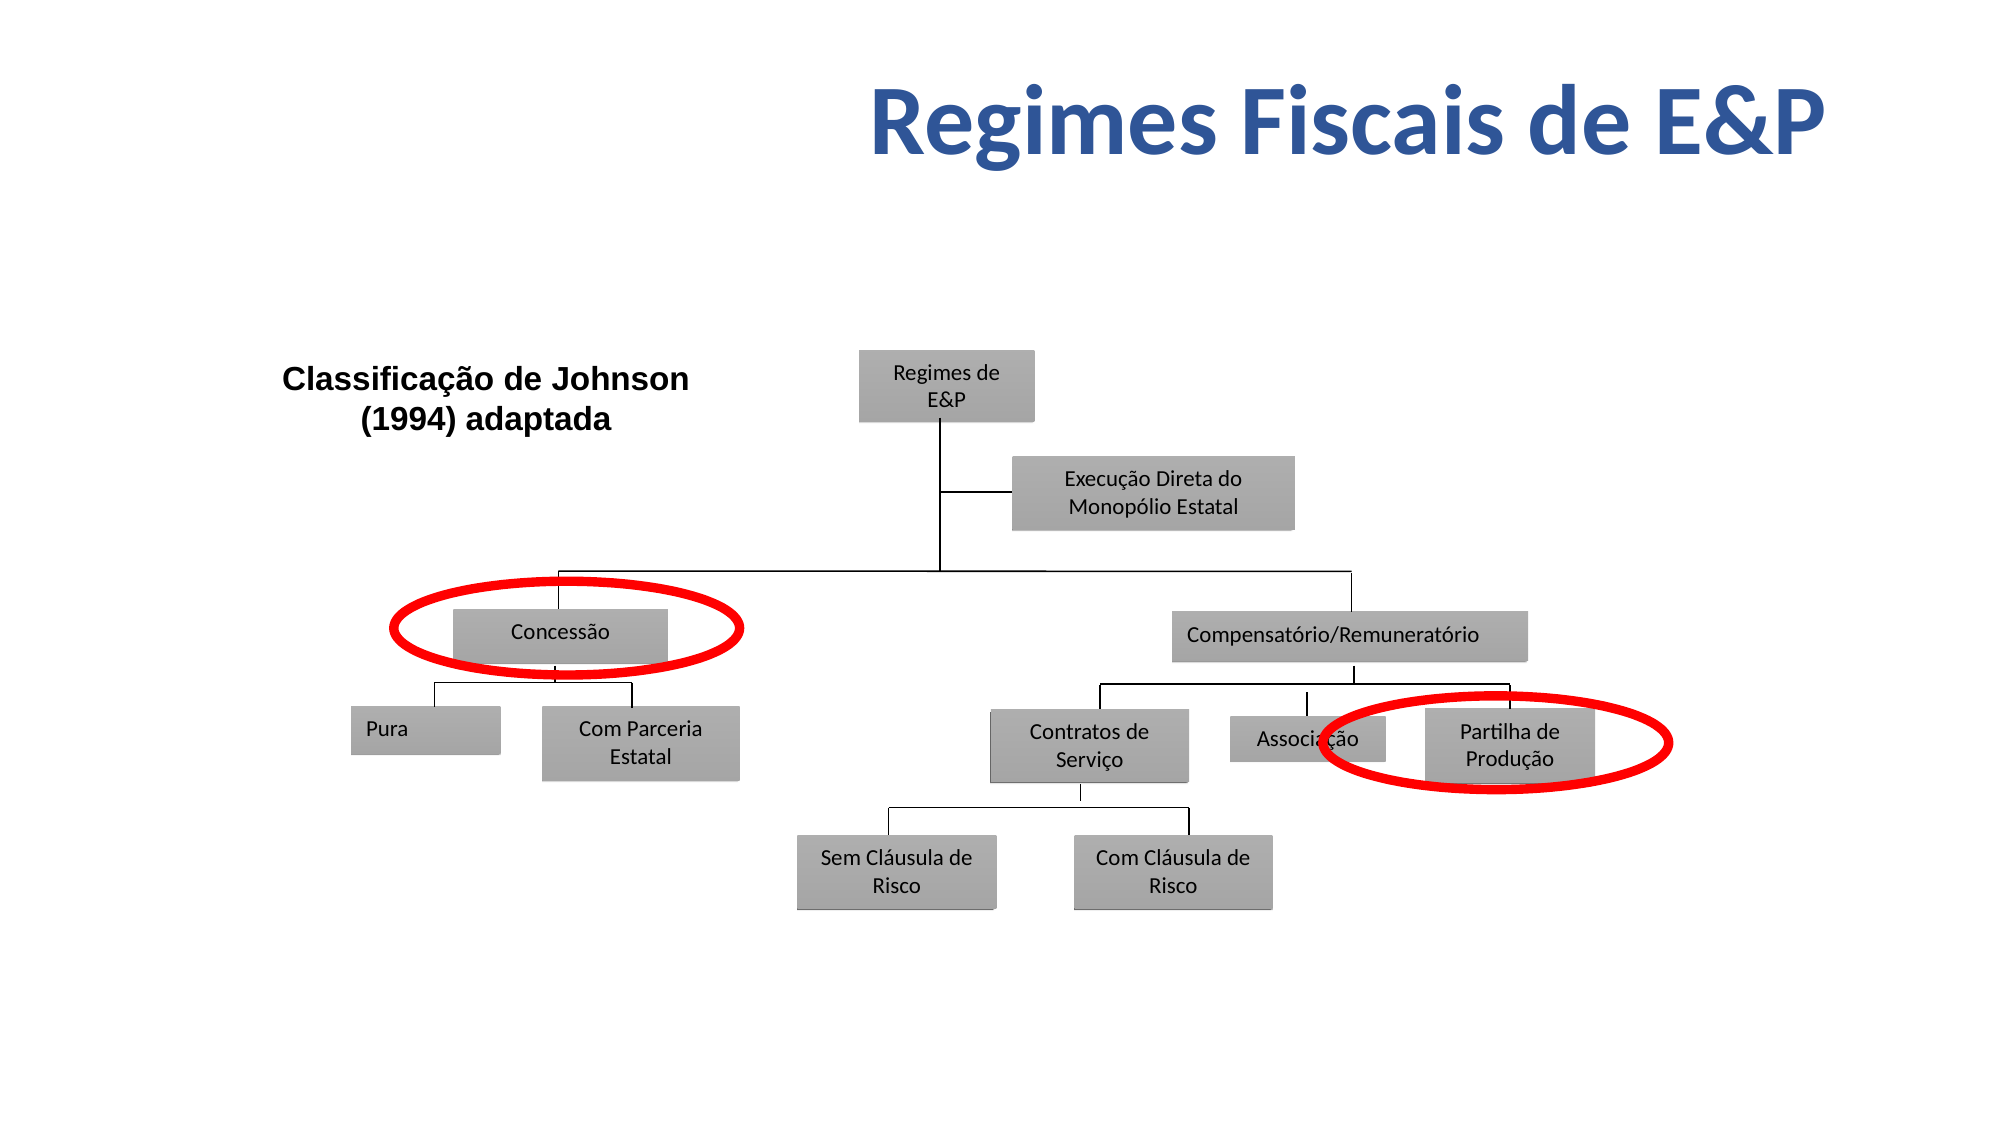

Regimes Fiscais de E&P
Classificação de Johnson (1994) adaptada
Regimes de E&P
Execução Direta do Monopólio Estatal
Concessão
Compensatório/Remuneratório
Pura
Com Parceria Estatal
Partilha de Produção
Contratos de Serviço
Associação
Sem Cláusula de Risco
Com Cláusula de Risco